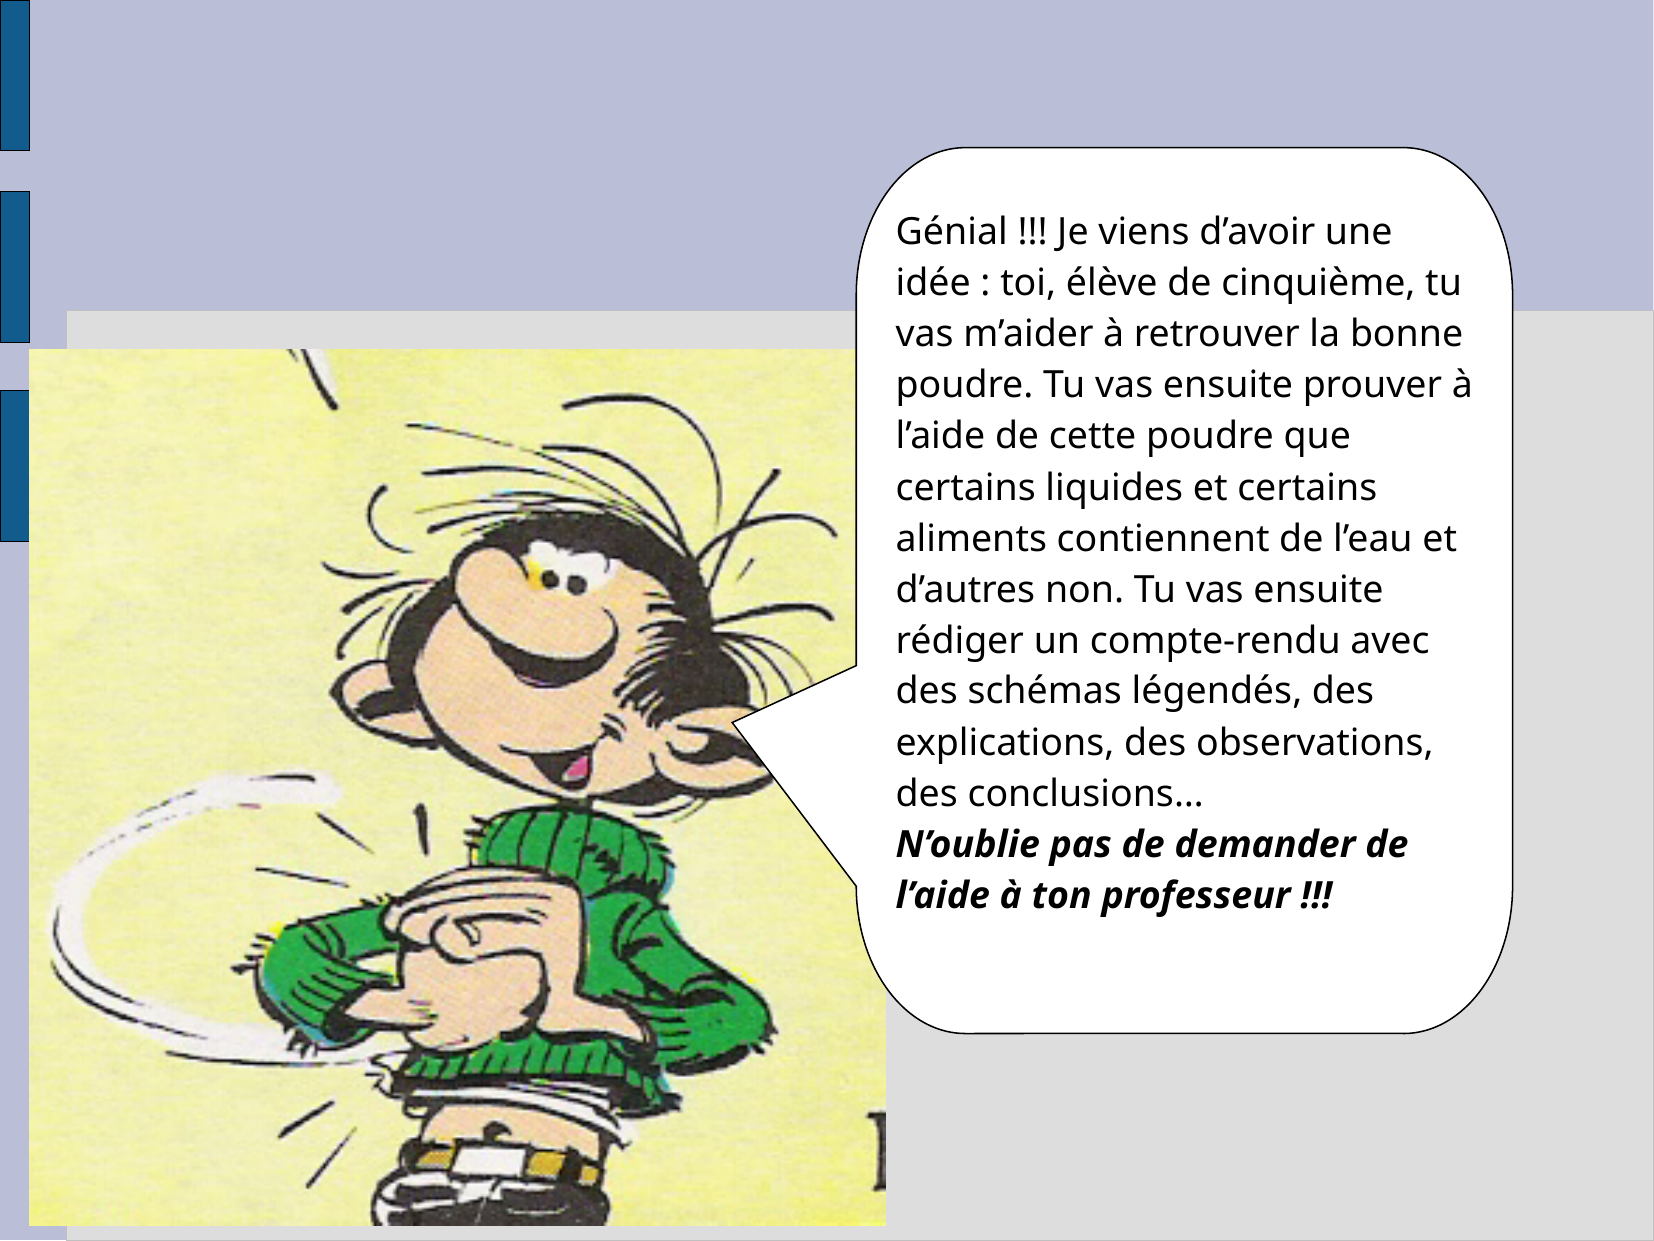

Génial !!! Je viens d’avoir une idée : toi, élève de cinquième, tu vas m’aider à retrouver la bonne poudre. Tu vas ensuite prouver à l’aide de cette poudre que certains liquides et certains aliments contiennent de l’eau et d’autres non. Tu vas ensuite rédiger un compte-rendu avec des schémas légendés, des explications, des observations, des conclusions…
N’oublie pas de demander de l’aide à ton professeur !!!